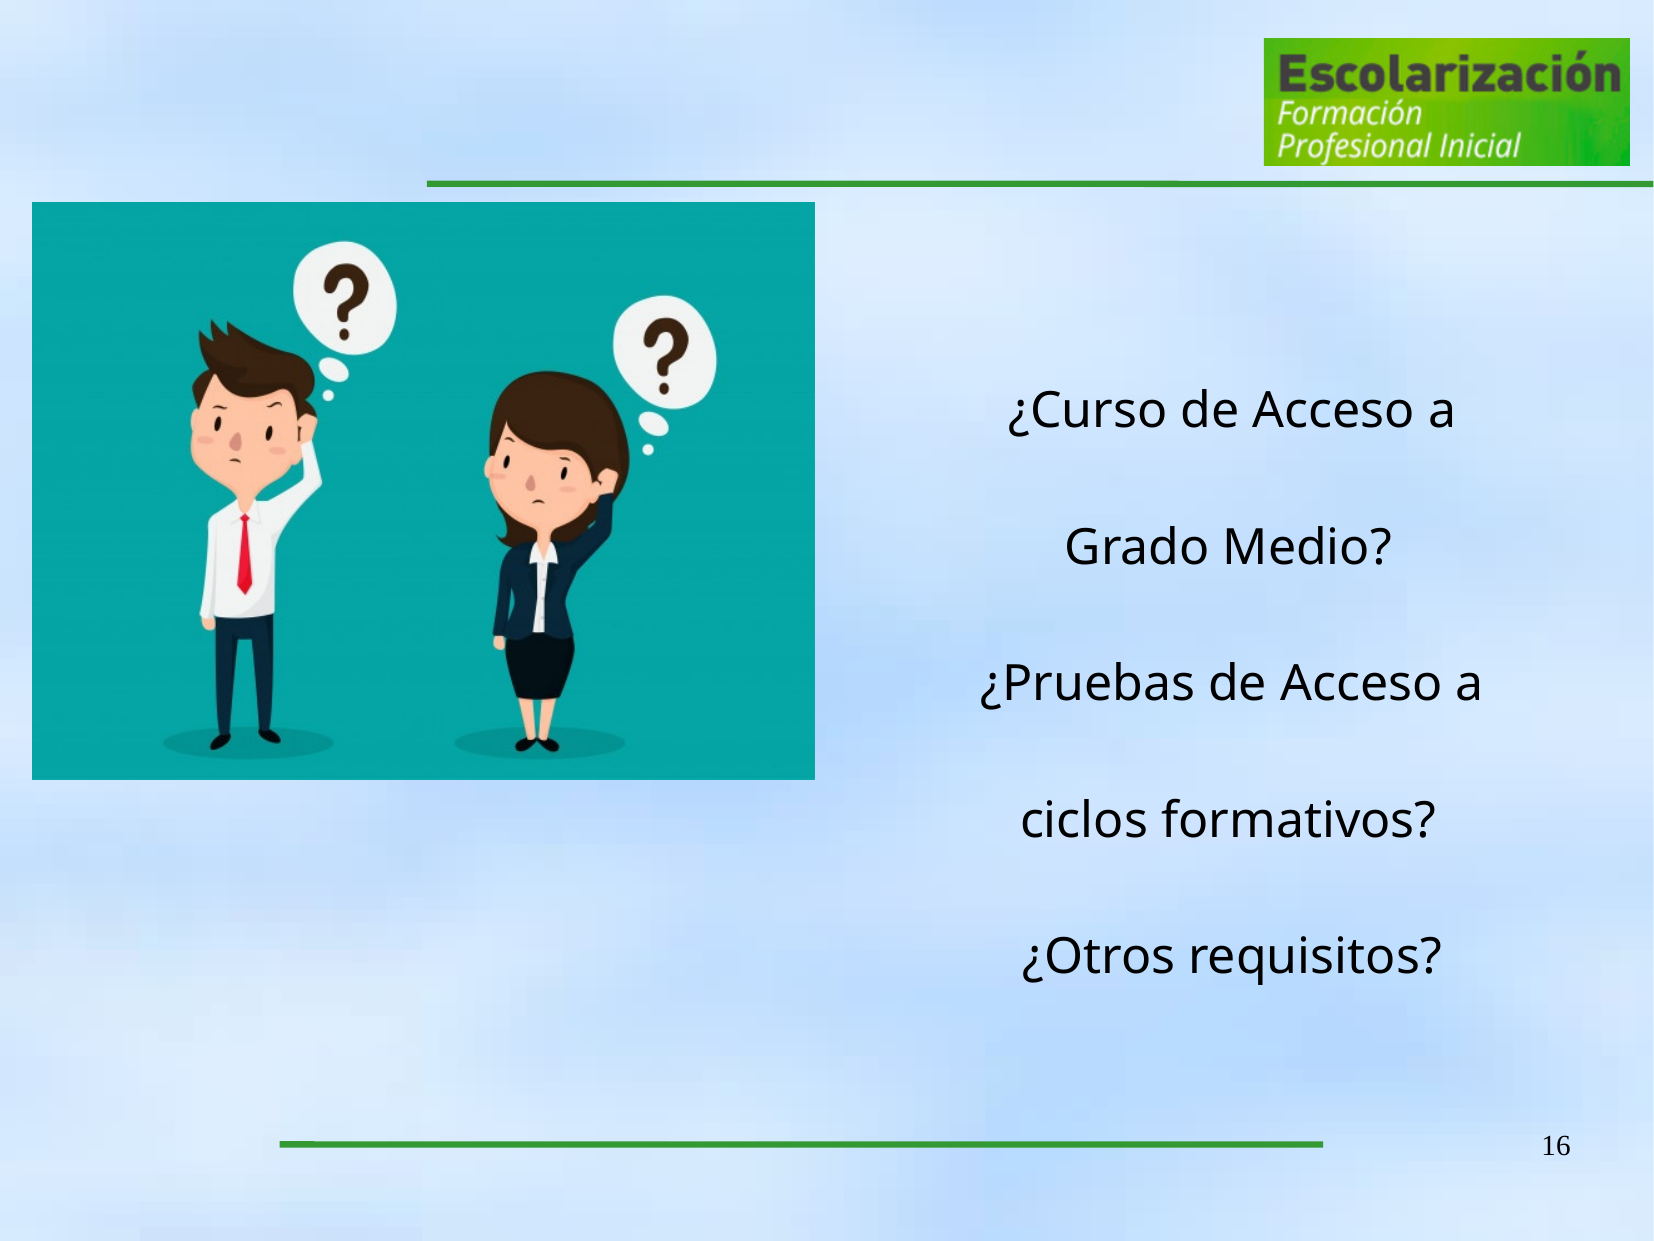

¿Curso de Acceso a Grado Medio?
¿Pruebas de Acceso a ciclos formativos?
¿Otros requisitos?
16